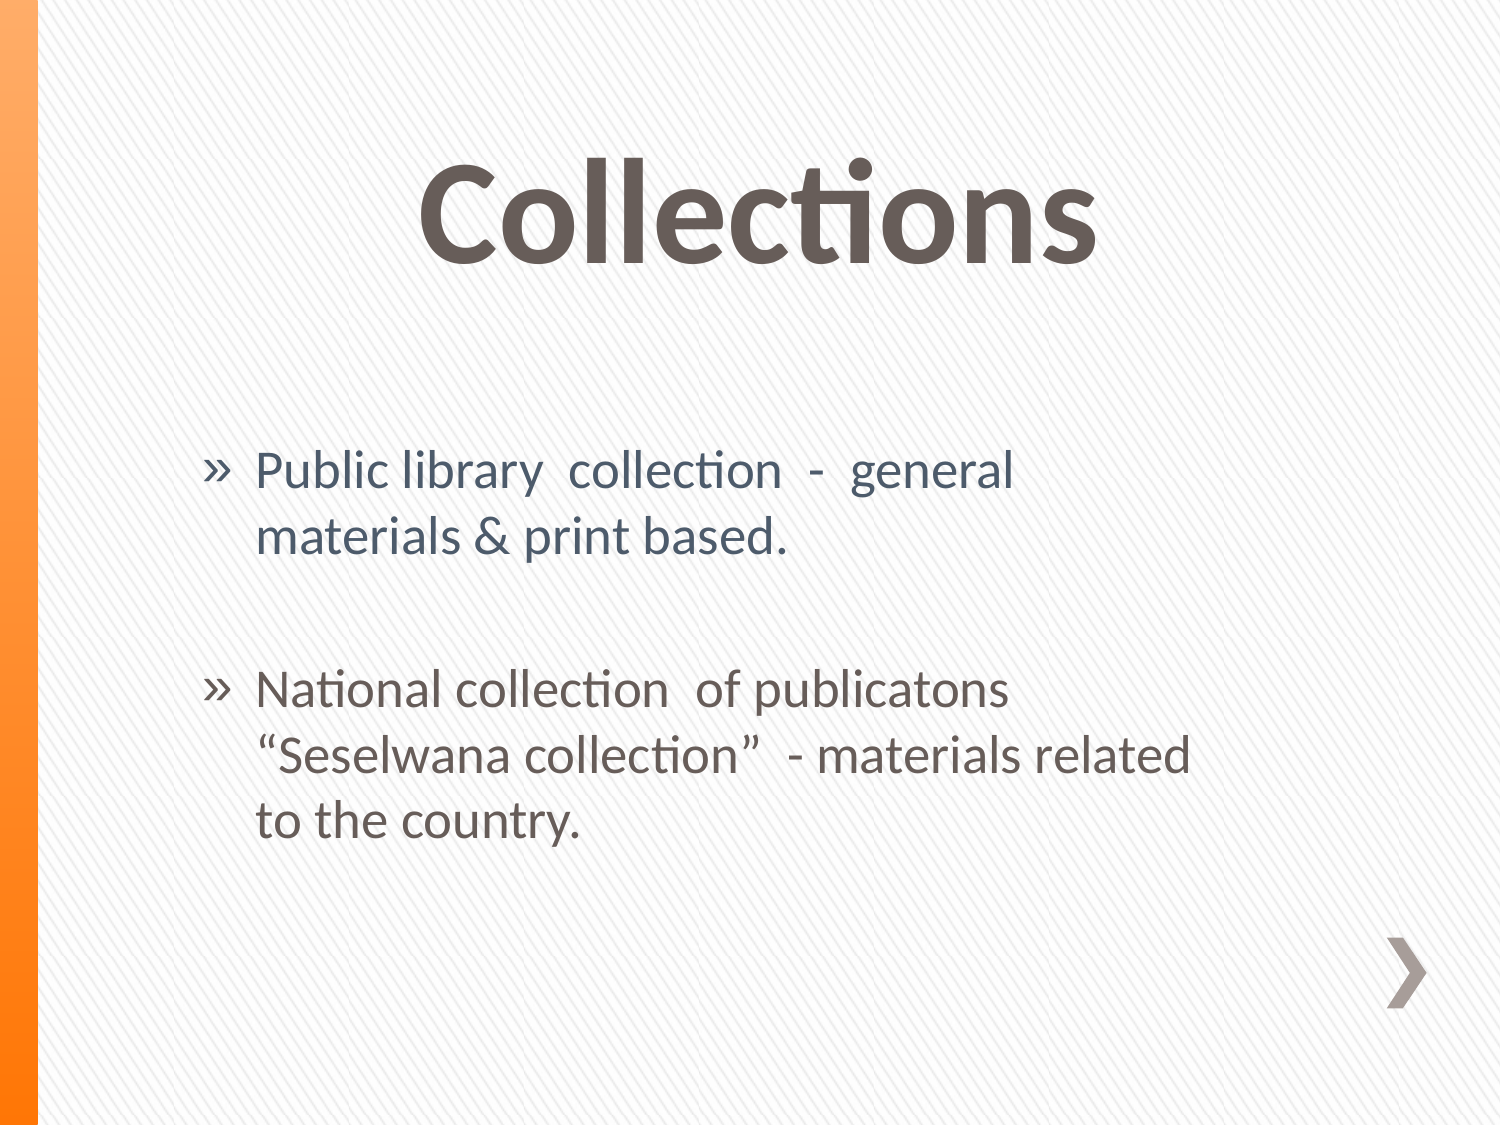

# Collections
Public library collection - general materials & print based.
National collection of publicatons “Seselwana collection” - materials related to the country.